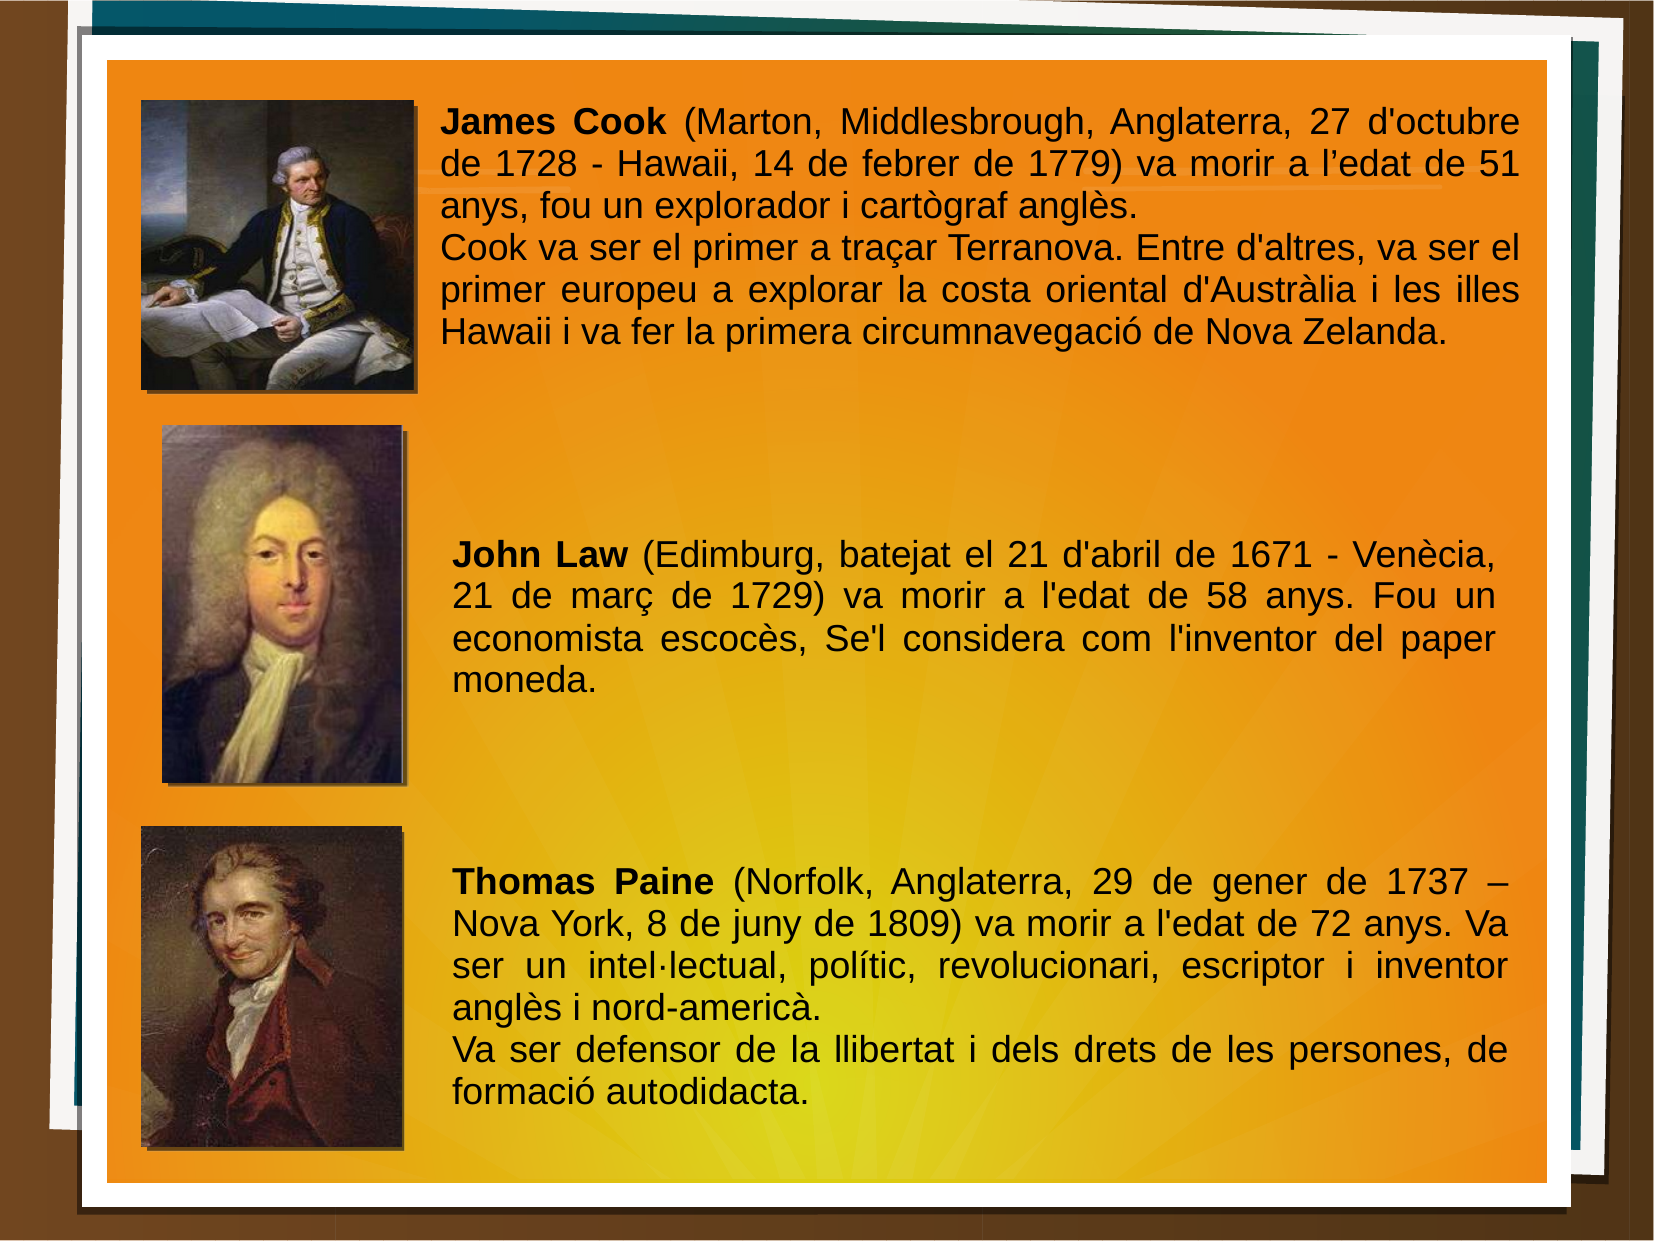

James Cook (Marton, Middlesbrough, Anglaterra, 27 d'octubre de 1728 - Hawaii, 14 de febrer de 1779) va morir a l’edat de 51 anys, fou un explorador i cartògraf anglès.
Cook va ser el primer a traçar Terranova. Entre d'altres, va ser el primer europeu a explorar la costa oriental d'Austràlia i les illes Hawaii i va fer la primera circumnavegació de Nova Zelanda.
John Law (Edimburg, batejat el 21 d'abril de 1671 - Venècia, 21 de març de 1729) va morir a l'edat de 58 anys. Fou un economista escocès, Se'l considera com l'inventor del paper moneda.
Thomas Paine (Norfolk, Anglaterra, 29 de gener de 1737 – Nova York, 8 de juny de 1809) va morir a l'edat de 72 anys. Va ser un intel·lectual, polític, revolucionari, escriptor i inventor anglès i nord-americà.
Va ser defensor de la llibertat i dels drets de les persones, de formació autodidacta.